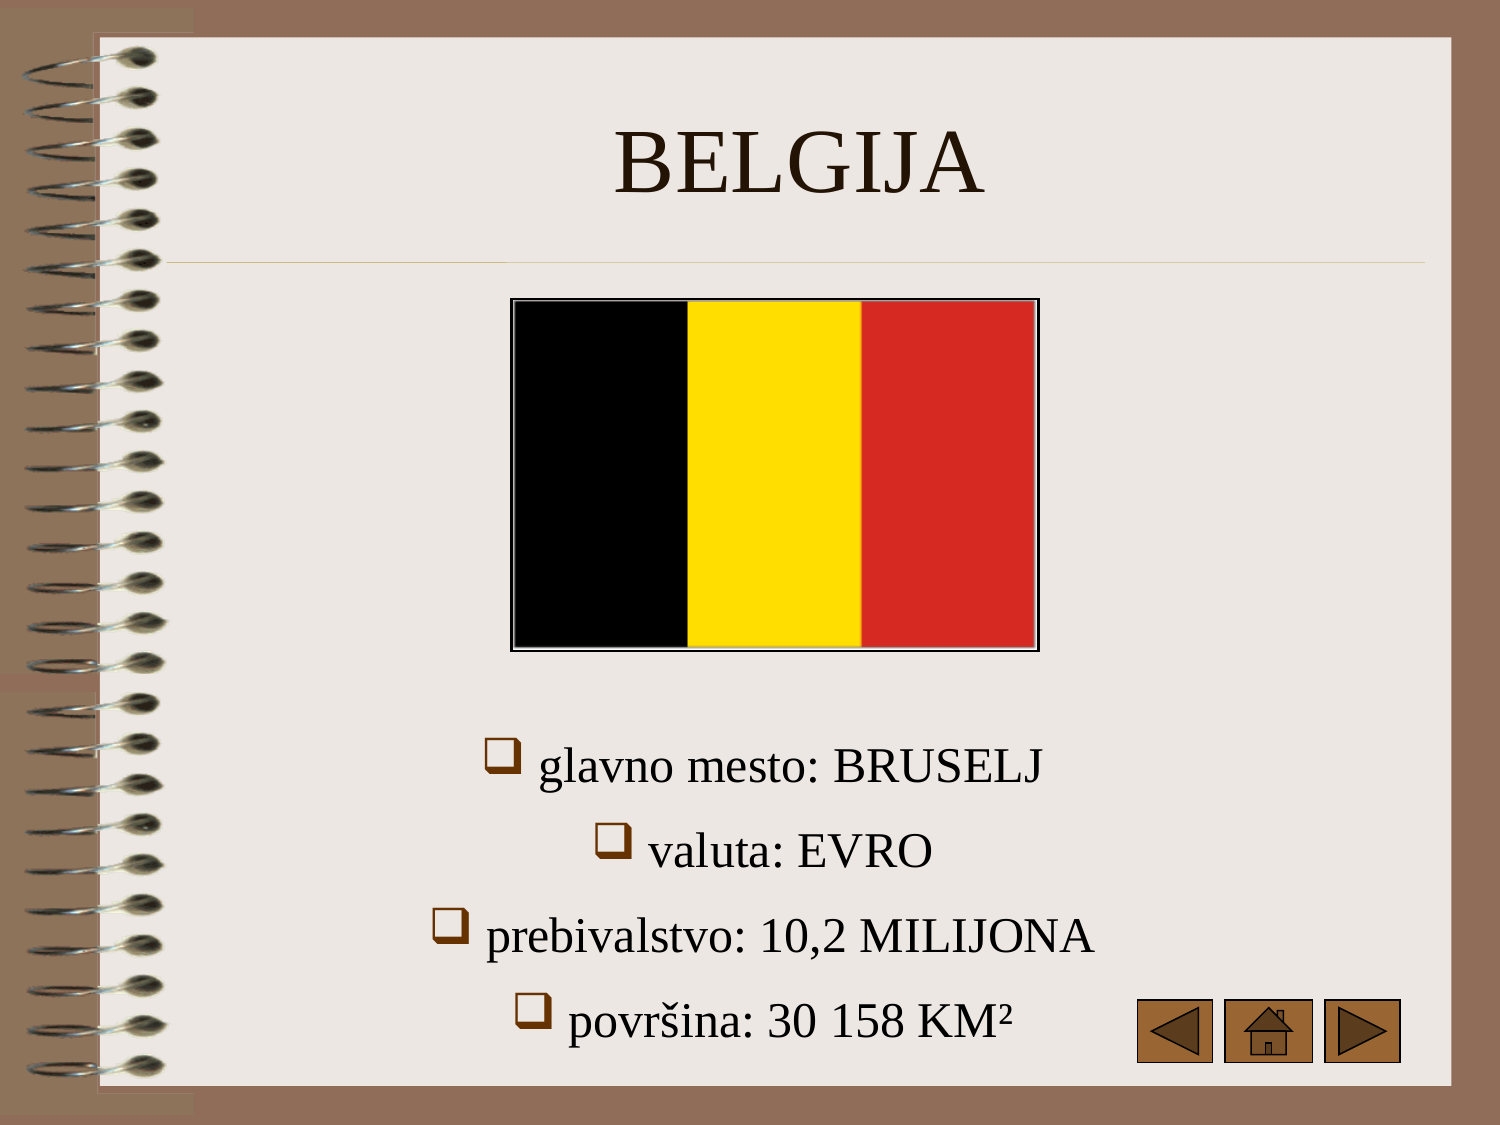

# BELGIJA
 glavno mesto: BRUSELJ
 valuta: EVRO
 prebivalstvo: 10,2 MILIJONA
 površina: 30 158 KM²